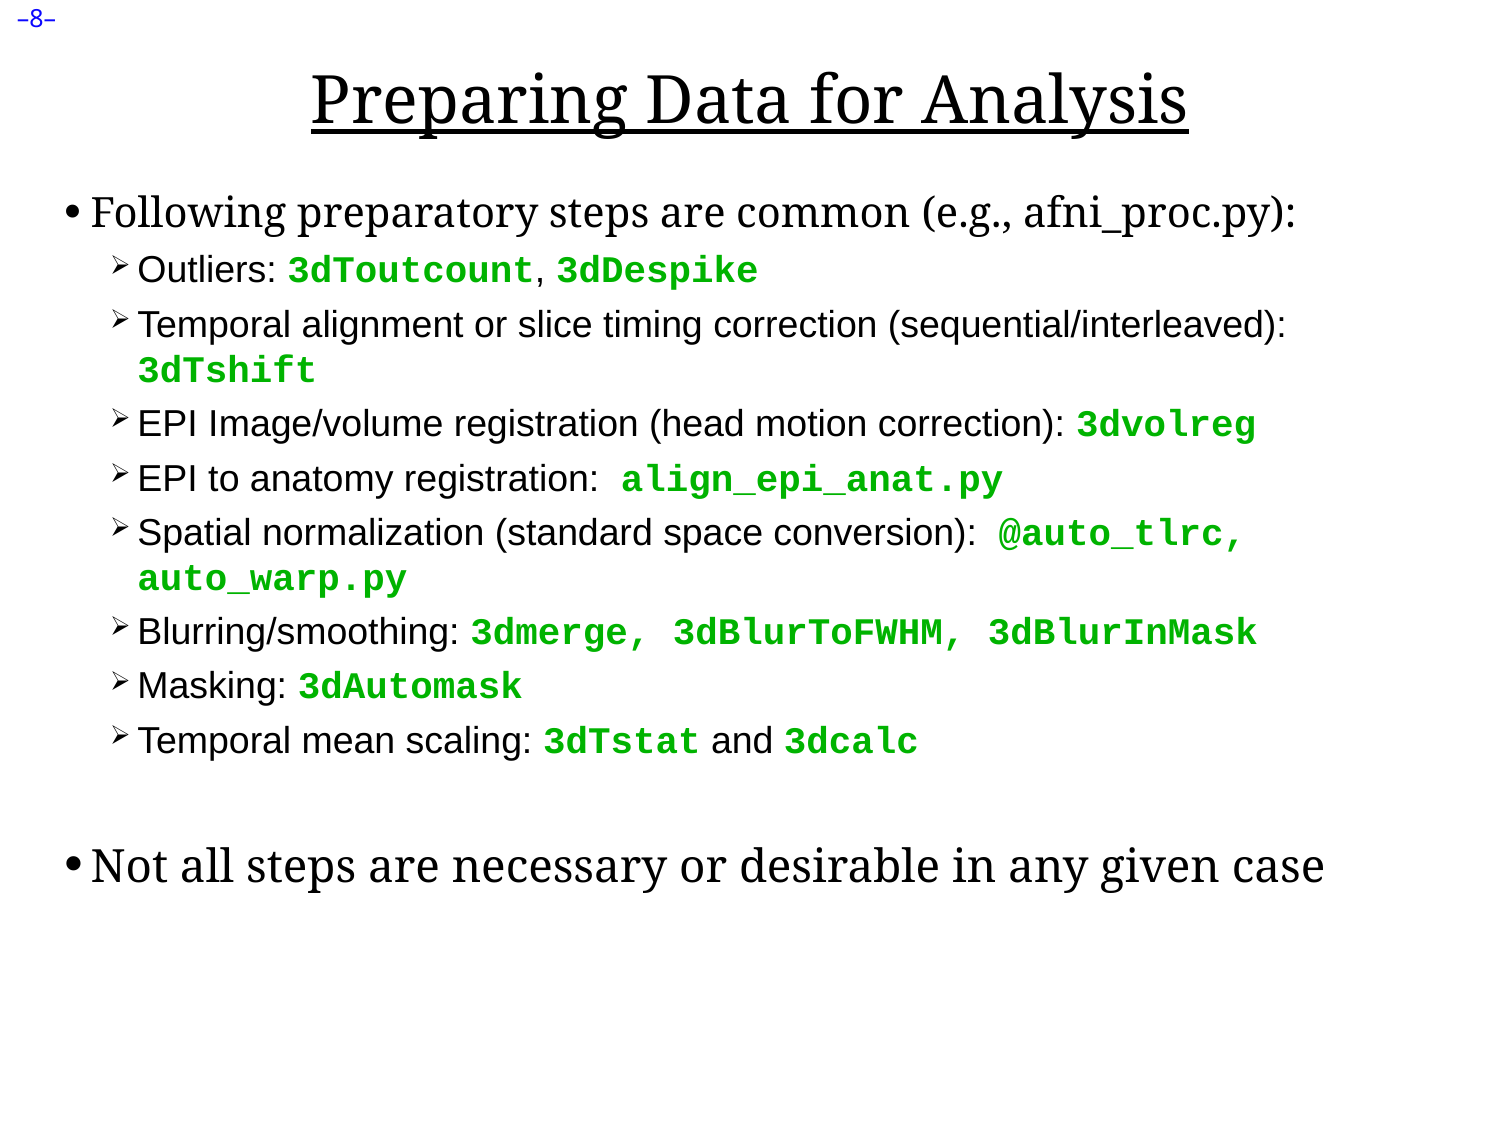

# Preparing Data for Analysis
Following preparatory steps are common (e.g., afni_proc.py):
Outliers: 3dToutcount, 3dDespike
Temporal alignment or slice timing correction (sequential/interleaved): 3dTshift
EPI Image/volume registration (head motion correction): 3dvolreg
EPI to anatomy registration: align_epi_anat.py
Spatial normalization (standard space conversion): @auto_tlrc, auto_warp.py
Blurring/smoothing: 3dmerge, 3dBlurToFWHM, 3dBlurInMask
Masking: 3dAutomask
Temporal mean scaling: 3dTstat and 3dcalc
Not all steps are necessary or desirable in any given case